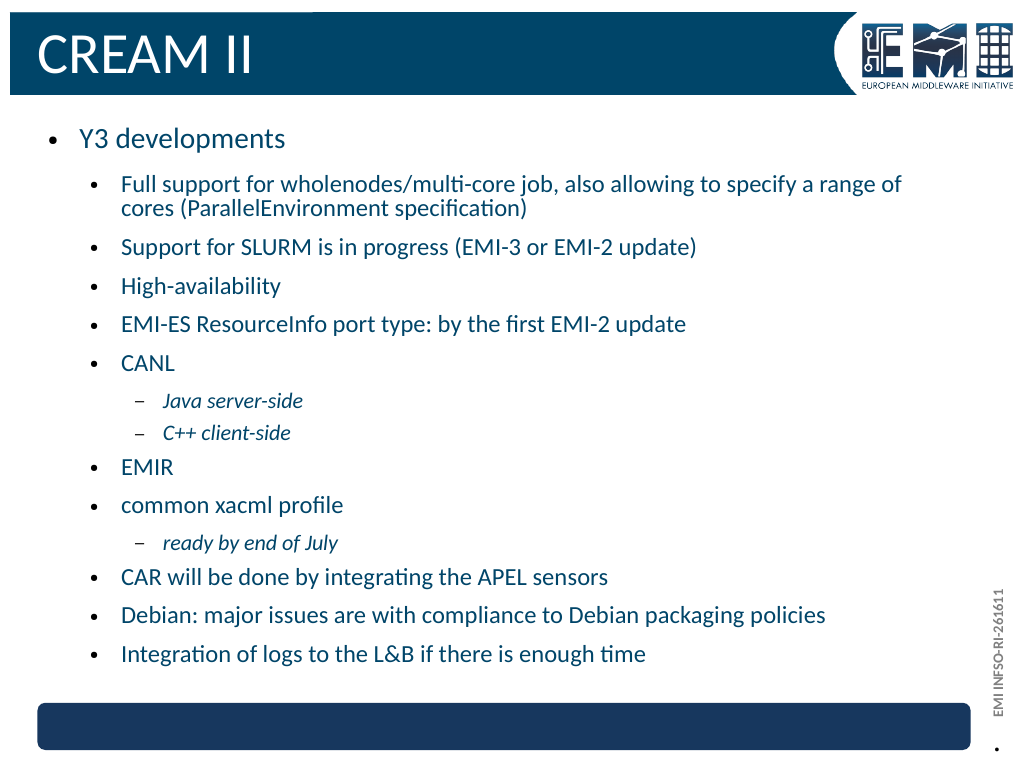

# CREAM II
Y3 developments
Full support for wholenodes/multi-core job, also allowing to specify a range of cores (ParallelEnvironment specification)
Support for SLURM is in progress (EMI-3 or EMI-2 update)
High-availability
EMI-ES ResourceInfo port type: by the first EMI-2 update
CANL
Java server-side
C++ client-side
EMIR
common xacml profile
ready by end of July
CAR will be done by integrating the APEL sensors
Debian: major issues are with compliance to Debian packaging policies
Integration of logs to the L&B if there is enough time